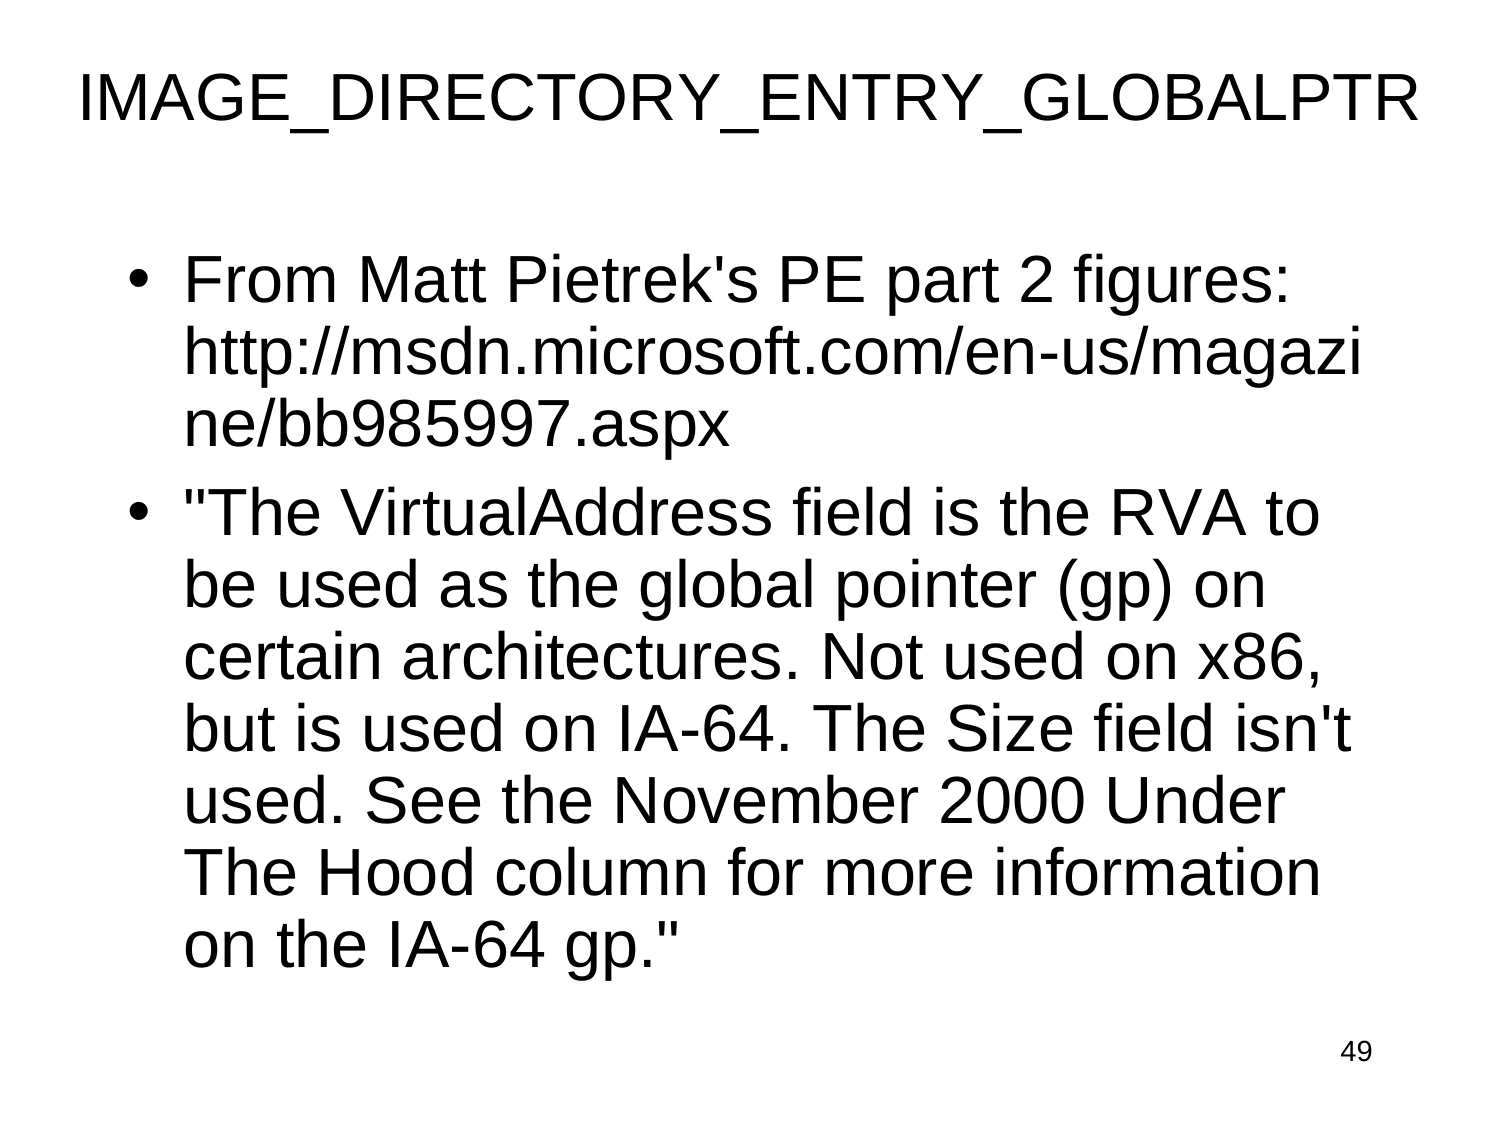

# IMAGE_DIRECTORY_ENTRY_GLOBALPTR
From Matt Pietrek's PE part 2 figures: http://msdn.microsoft.com/en-us/magazine/bb985997.aspx
"The VirtualAddress field is the RVA to be used as the global pointer (gp) on certain architectures. Not used on x86, but is used on IA-64. The Size field isn't used. See the November 2000 Under The Hood column for more information on the IA-64 gp."